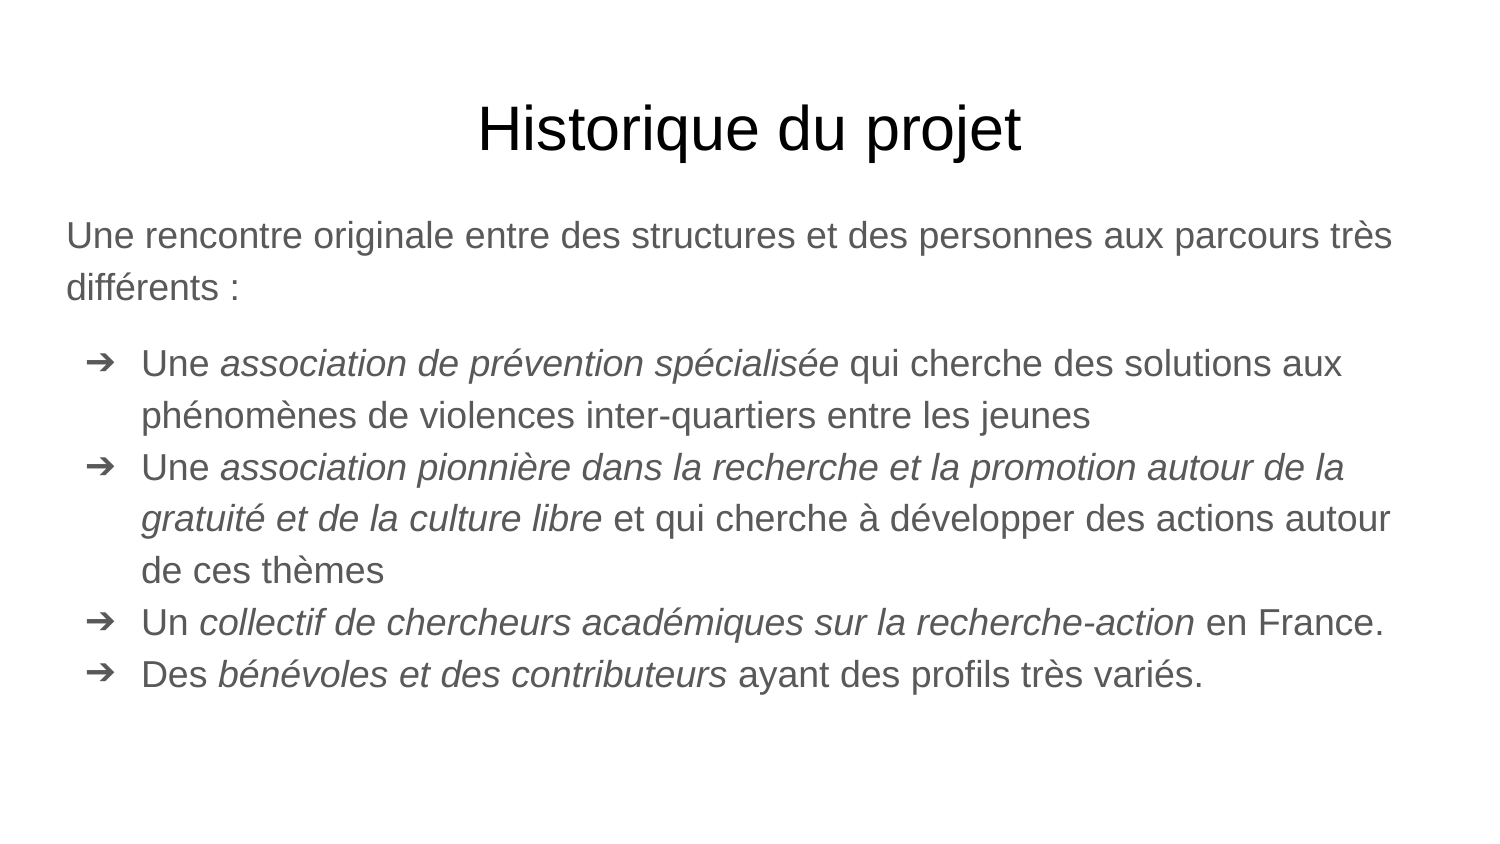

# Historique du projet
Une rencontre originale entre des structures et des personnes aux parcours très différents :
Une association de prévention spécialisée qui cherche des solutions aux phénomènes de violences inter-quartiers entre les jeunes
Une association pionnière dans la recherche et la promotion autour de la gratuité et de la culture libre et qui cherche à développer des actions autour de ces thèmes
Un collectif de chercheurs académiques sur la recherche-action en France.
Des bénévoles et des contributeurs ayant des profils très variés.